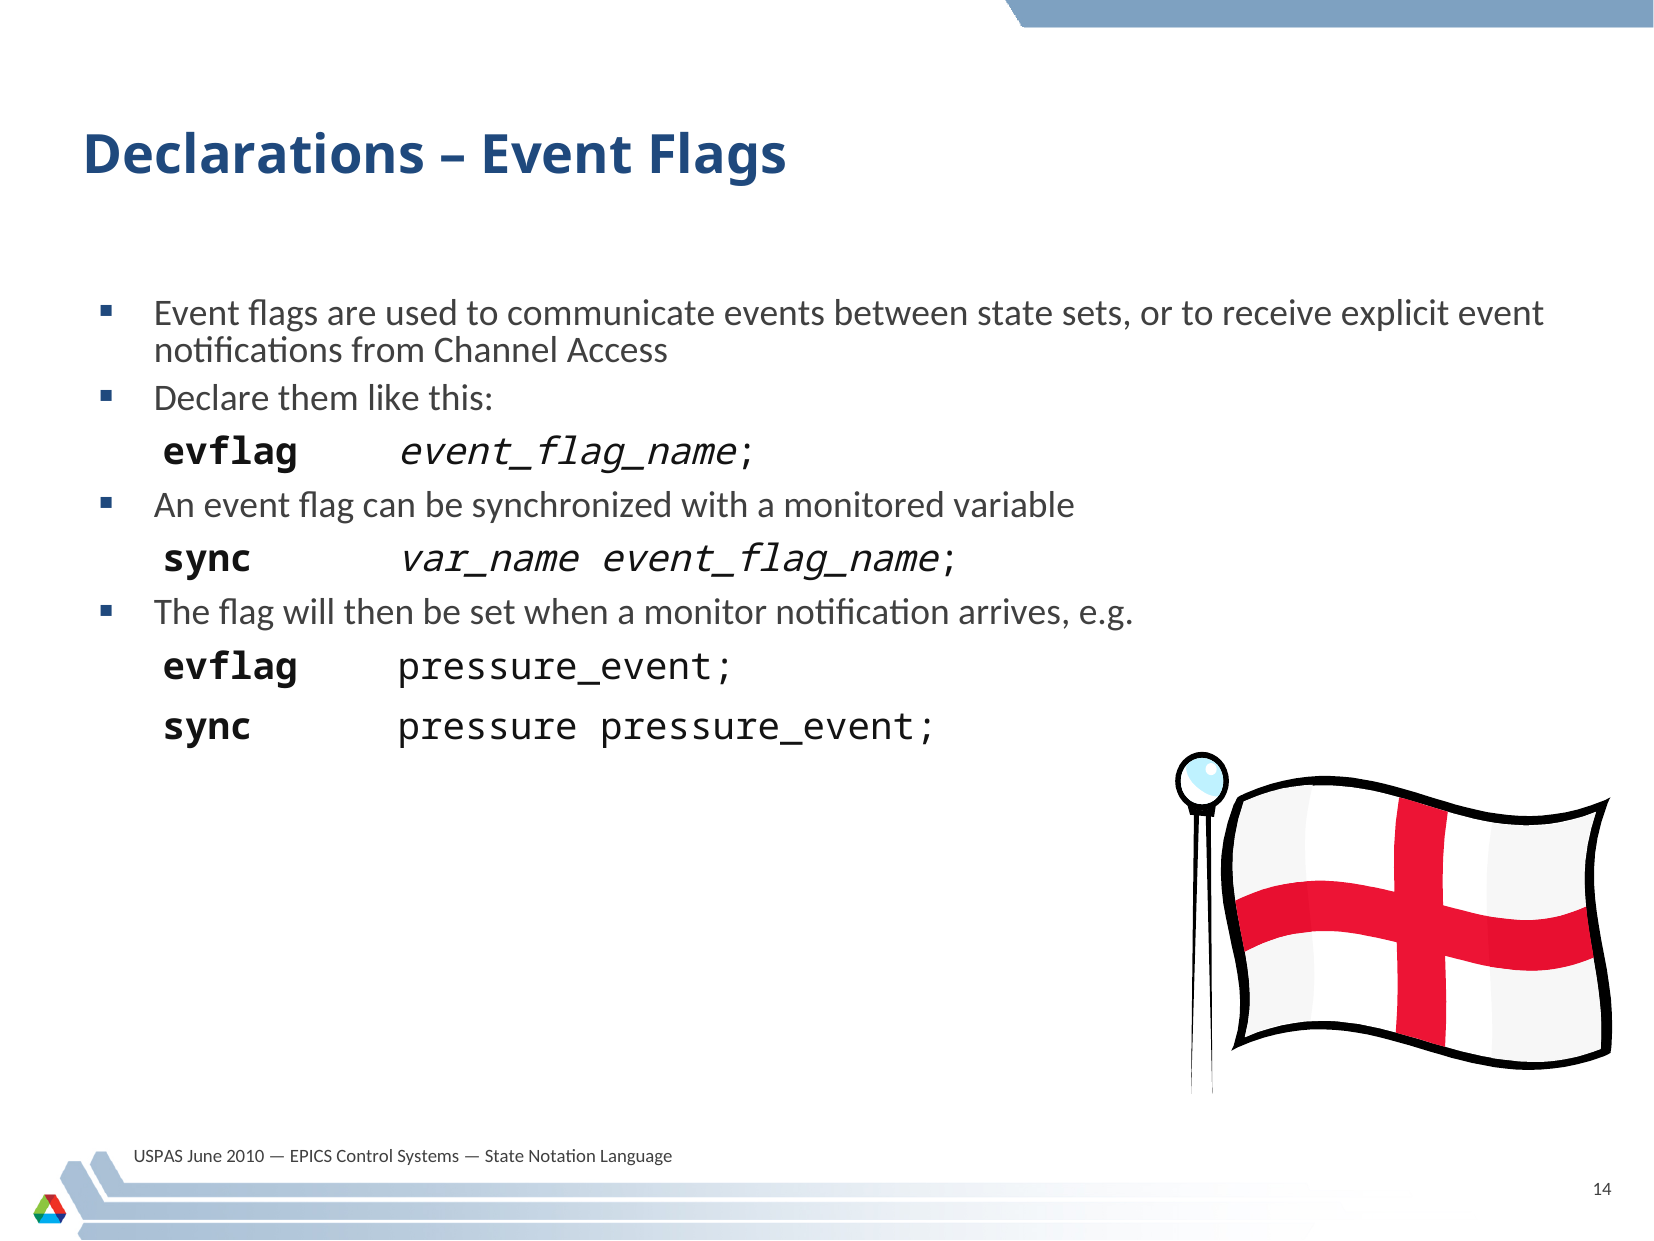

# Declarations – Event Flags
Event flags are used to communicate events between state sets, or to receive explicit event notifications from Channel Access
Declare them like this:
evflag	event_flag_name;
An event flag can be synchronized with a monitored variable
sync	var_name event_flag_name;
The flag will then be set when a monitor notification arrives, e.g.
evflag	pressure_event;
sync	pressure pressure_event;
USPAS June 2010 — EPICS Control Systems — State Notation Language
14